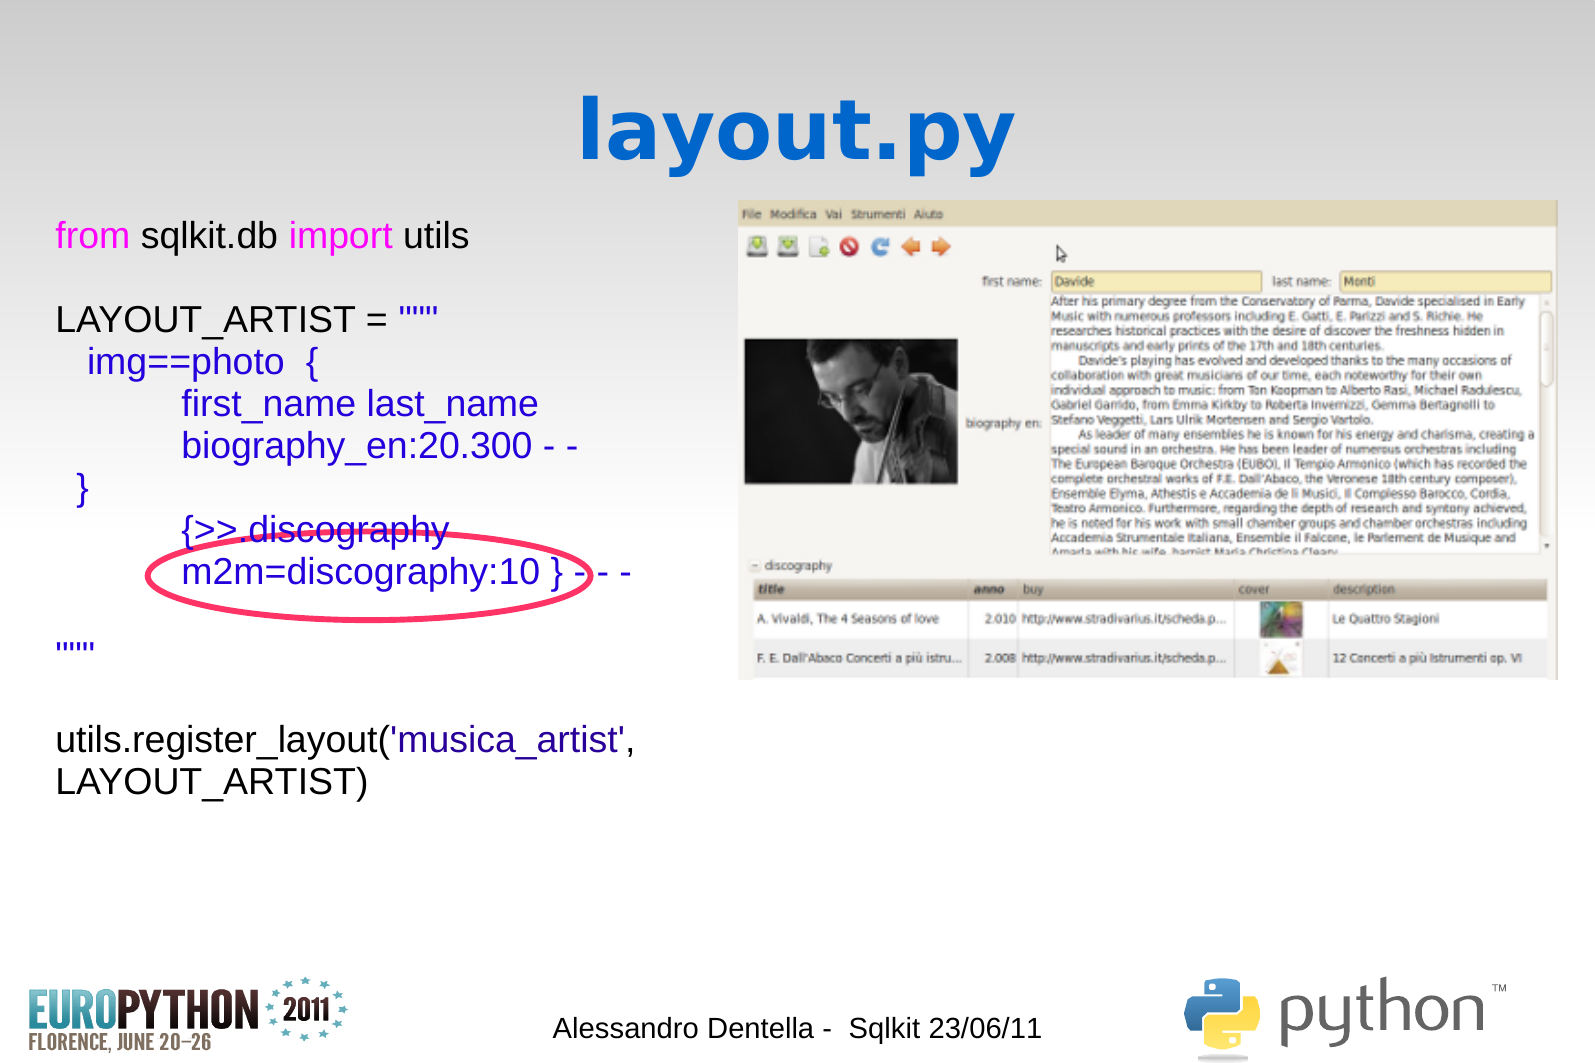

# layout.py
from sqlkit.db import utils
LAYOUT_ARTIST = """
 img==photo {
 first_name last_name
 biography_en:20.300 - -
 }
 {>>.discography
 m2m=discography:10 } - - -
"""
utils.register_layout('musica_artist', LAYOUT_ARTIST)